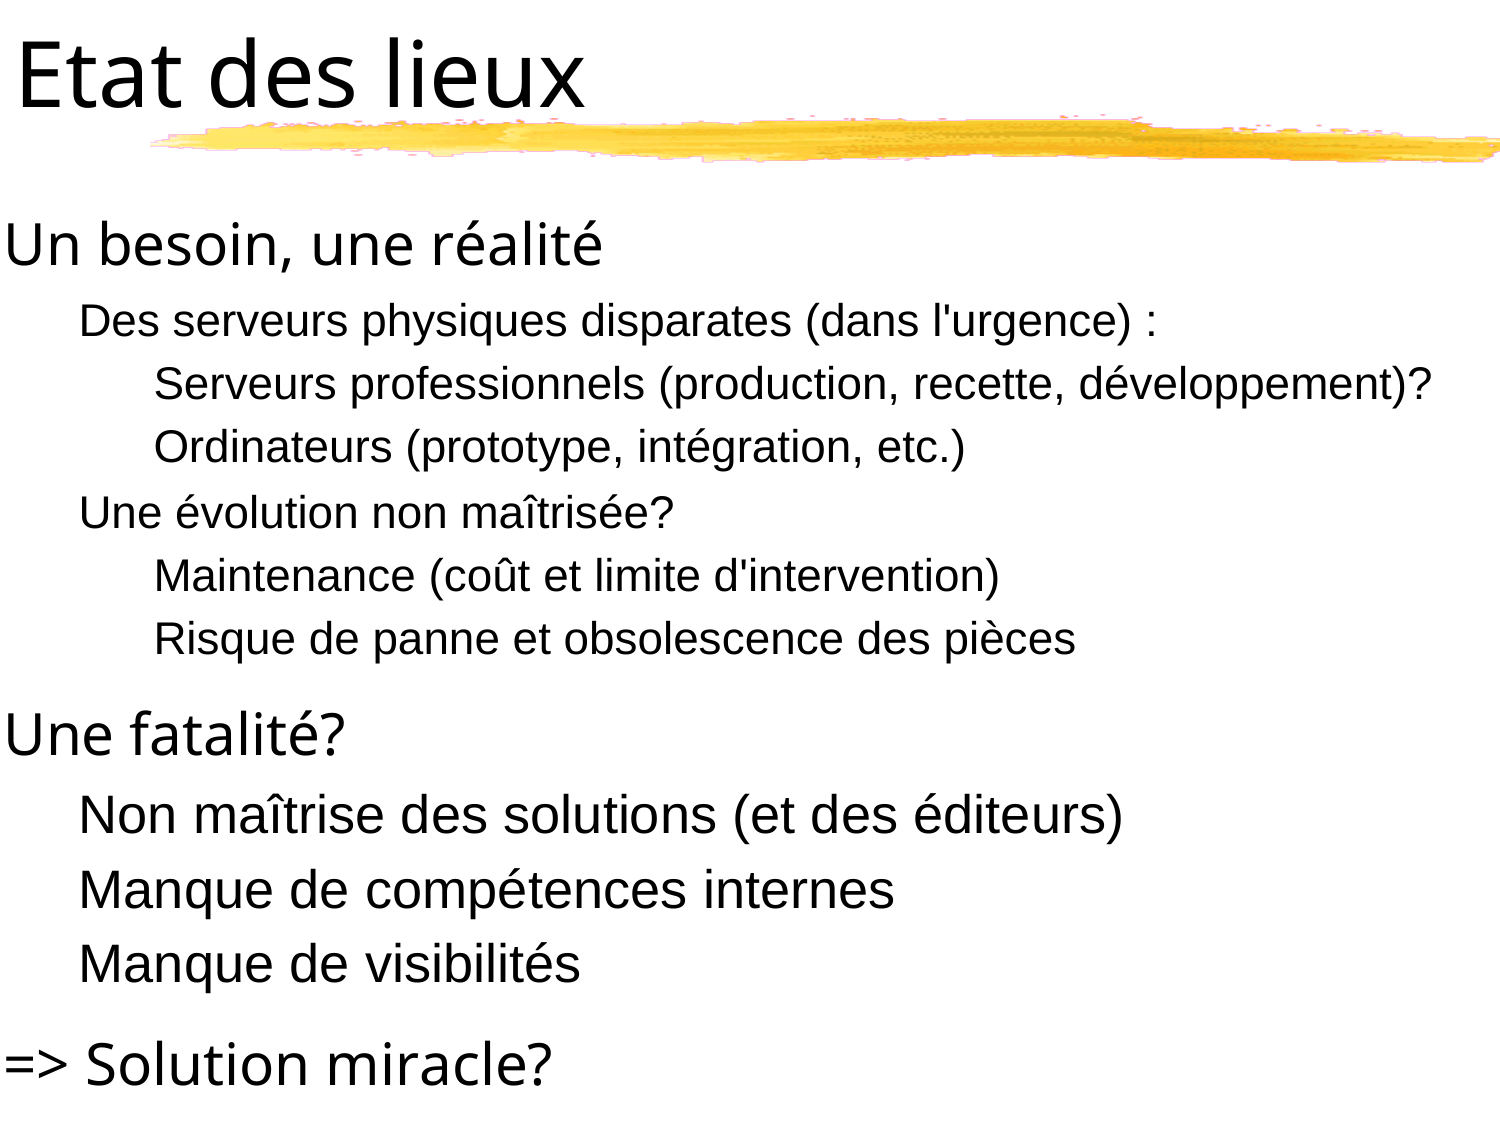

# Etat des lieux
Un besoin, une réalité
Des serveurs physiques disparates (dans l'urgence) :
Serveurs professionnels (production, recette, développement)?
Ordinateurs (prototype, intégration, etc.)
Une évolution non maîtrisée?
Maintenance (coût et limite d'intervention)
Risque de panne et obsolescence des pièces
Une fatalité?
Non maîtrise des solutions (et des éditeurs)
Manque de compétences internes
Manque de visibilités
=> Solution miracle?